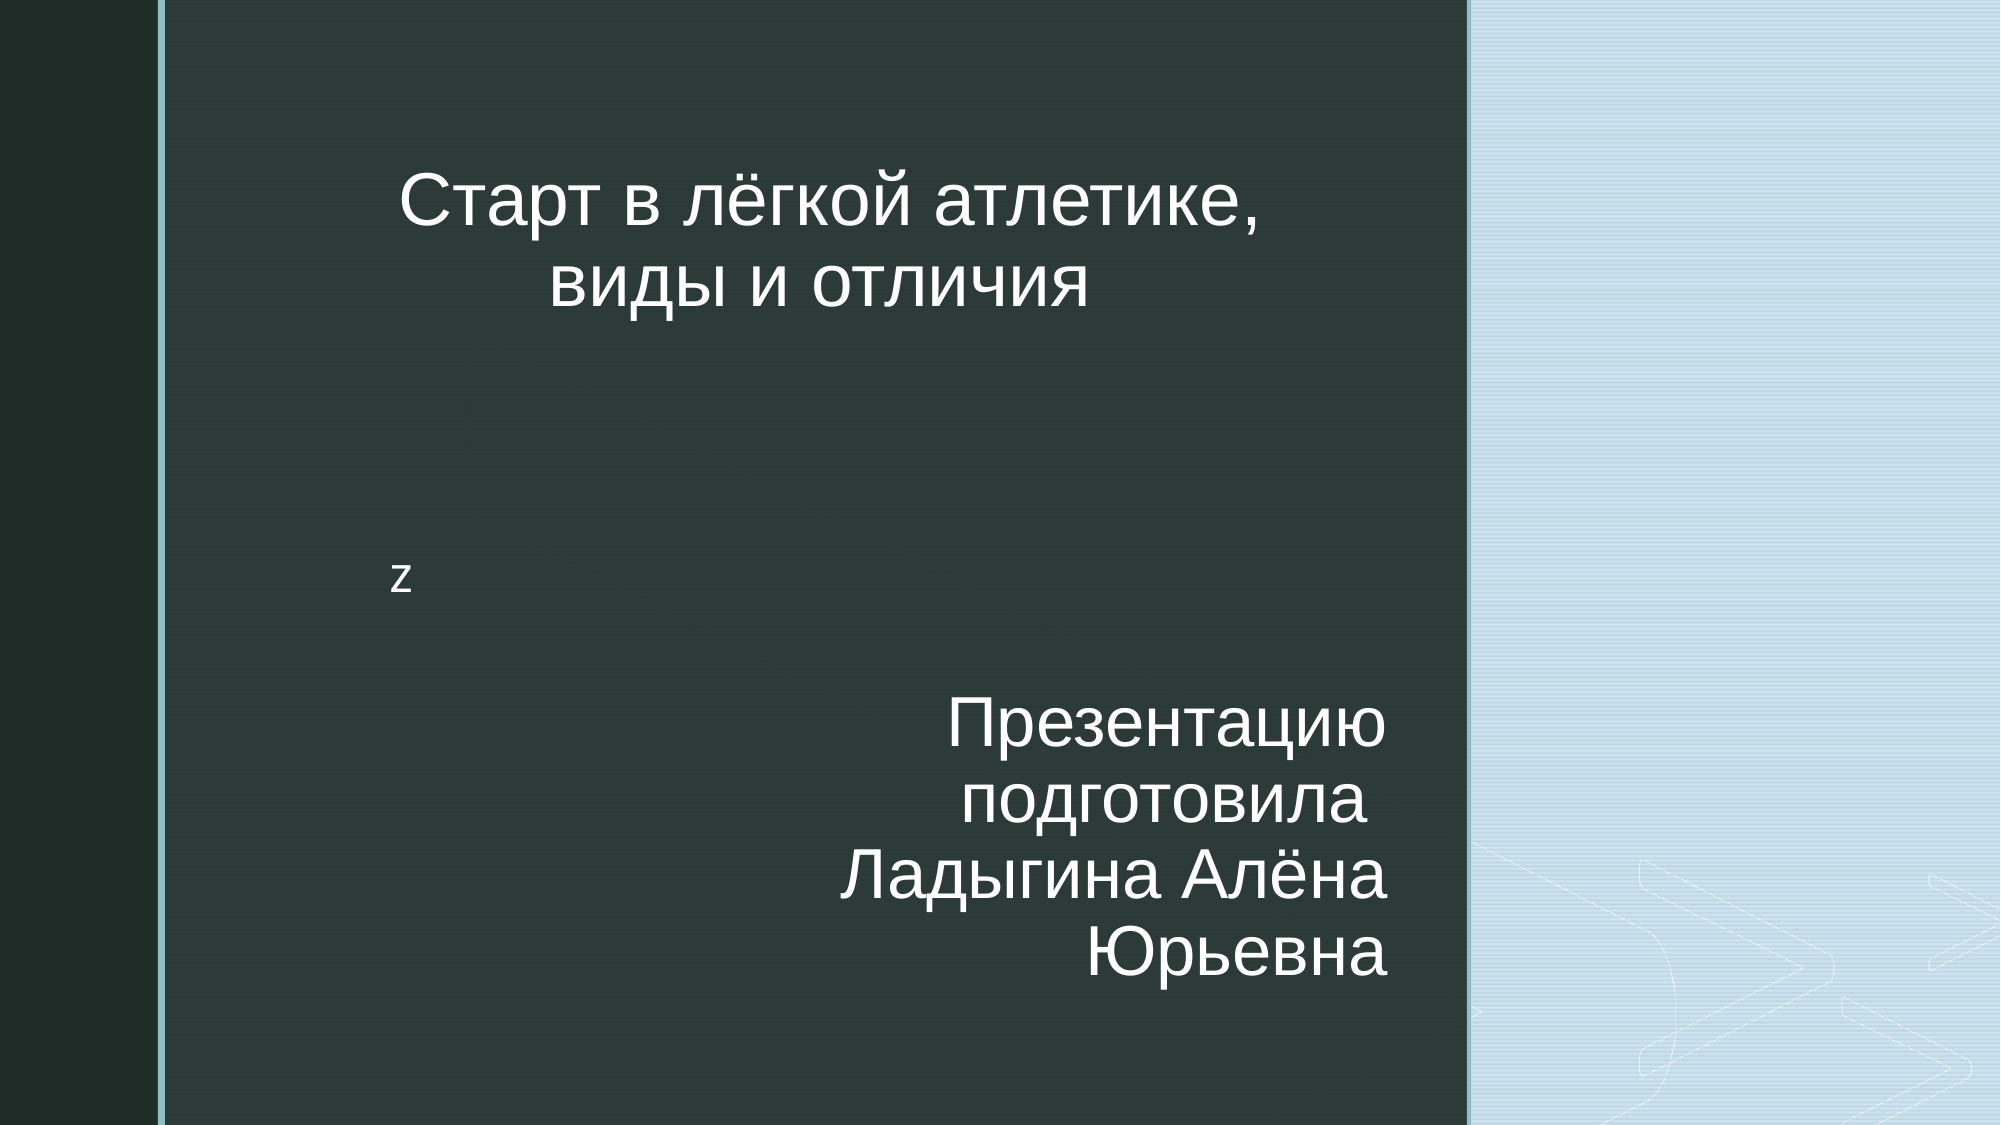

# Старт в лёгкой атлетике, виды и отличия
Презентацию подготовила
Ладыгина Алёна Юрьевна